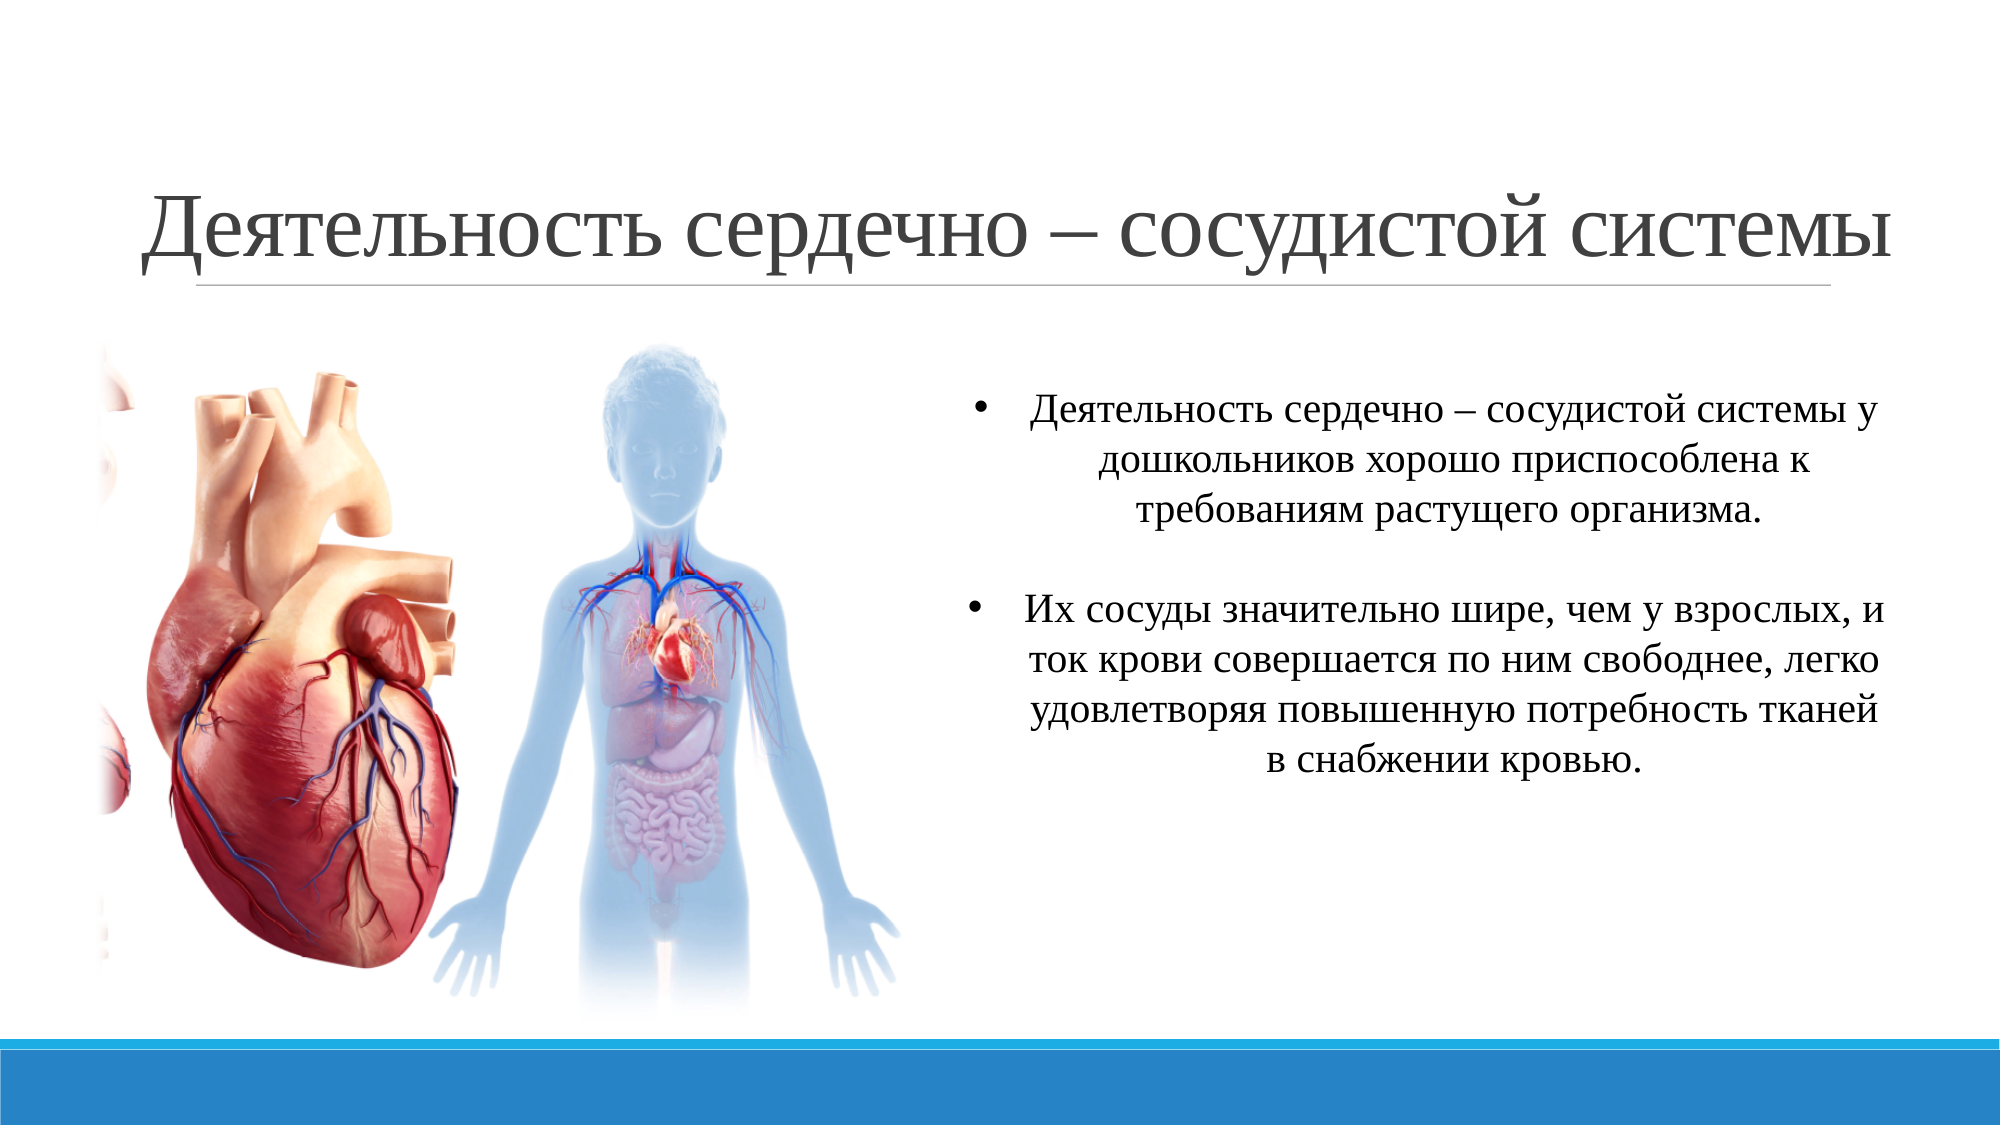

# Деятельность сердечно – сосудистой системы
Деятельность сердечно – сосудистой системы у дошкольников хорошо приспособлена к требованиям растущего организма.
Их сосуды значительно шире, чем у взрослых, и ток крови совершается по ним свободнее, легко удовлетворяя повышенную потребность тканей в снабжении кровью.